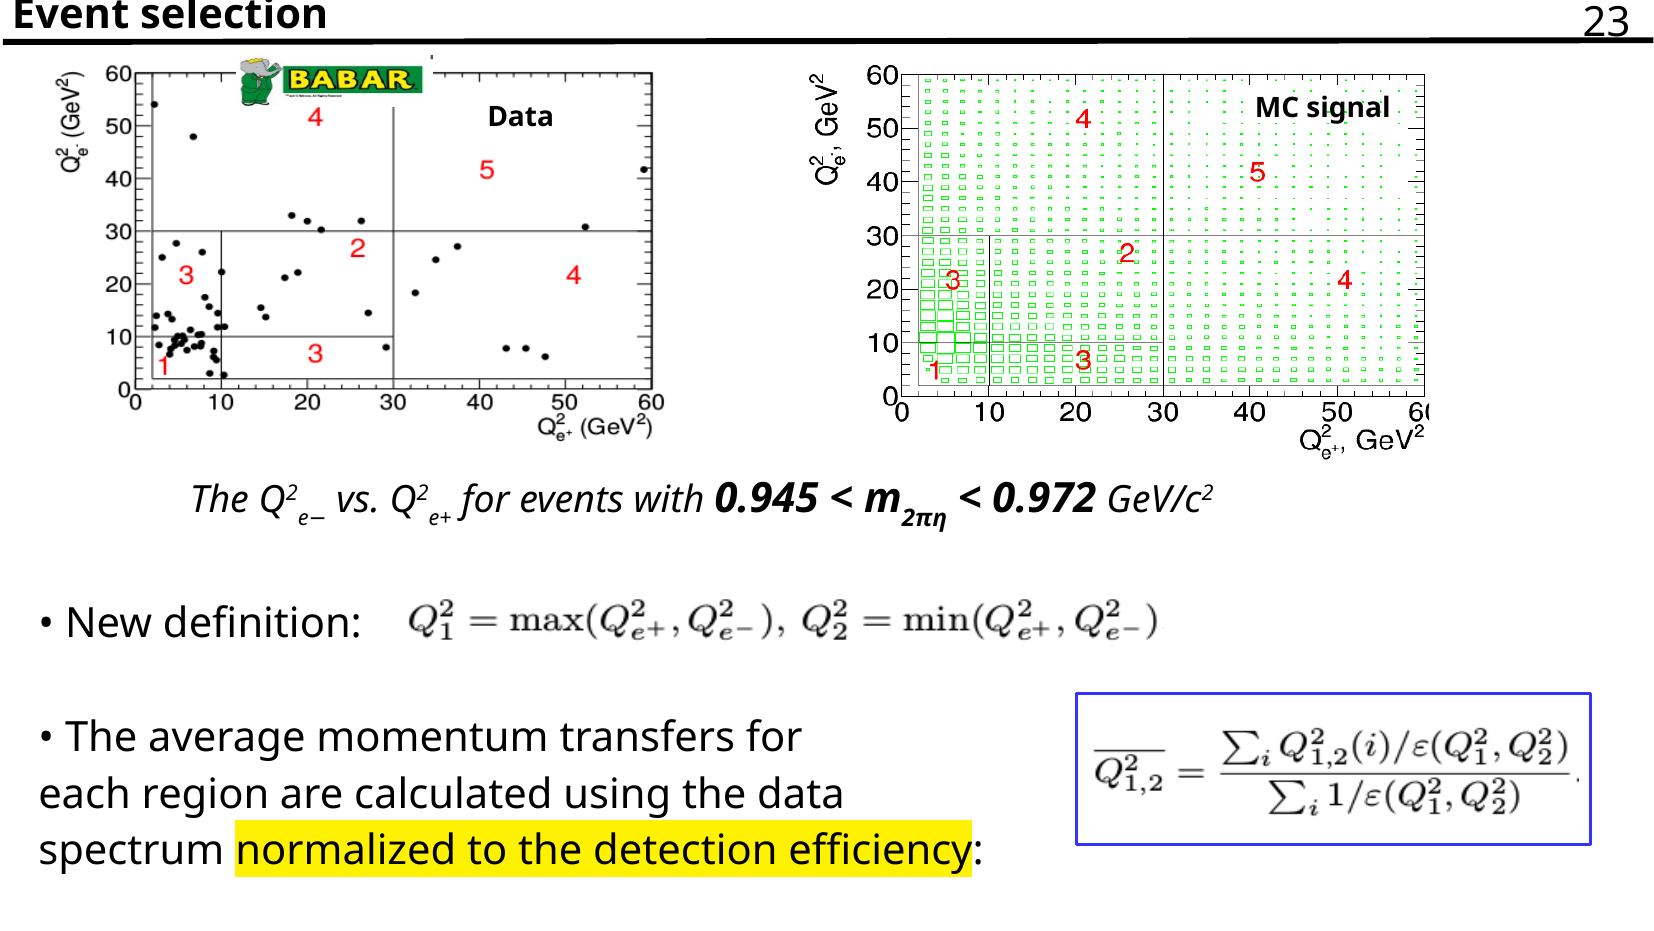

Event selection
23
MC signal
Data
 The Q2e− vs. Q2e+ for events with 0.945 < m2πη < 0.972 GeV/c2
• New definition:
• The average momentum transfers for
each region are calculated using the data
spectrum normalized to the detection efficiency: